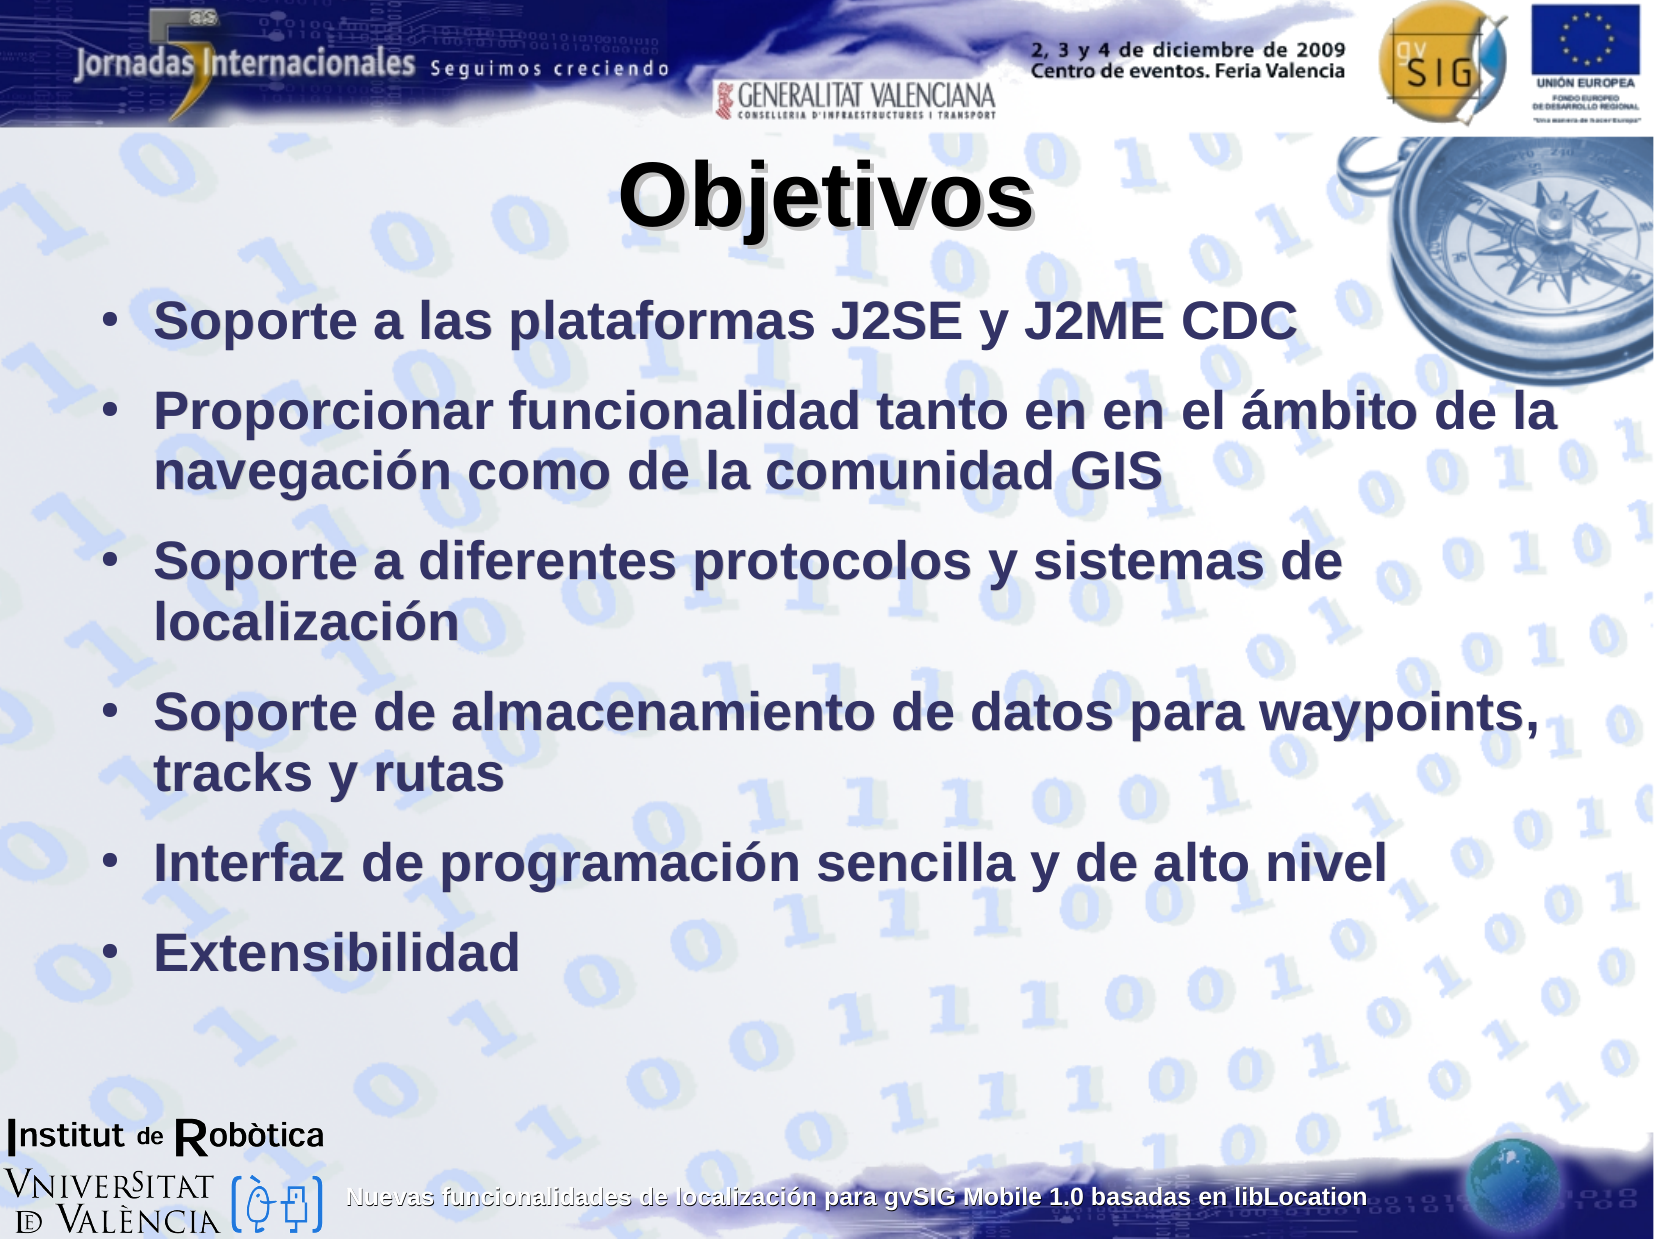

# Objetivos
Soporte a las plataformas J2SE y J2ME CDC
Proporcionar funcionalidad tanto en en el ámbito de la navegación como de la comunidad GIS
Soporte a diferentes protocolos y sistemas de localización
Soporte de almacenamiento de datos para waypoints, tracks y rutas
Interfaz de programación sencilla y de alto nivel
Extensibilidad